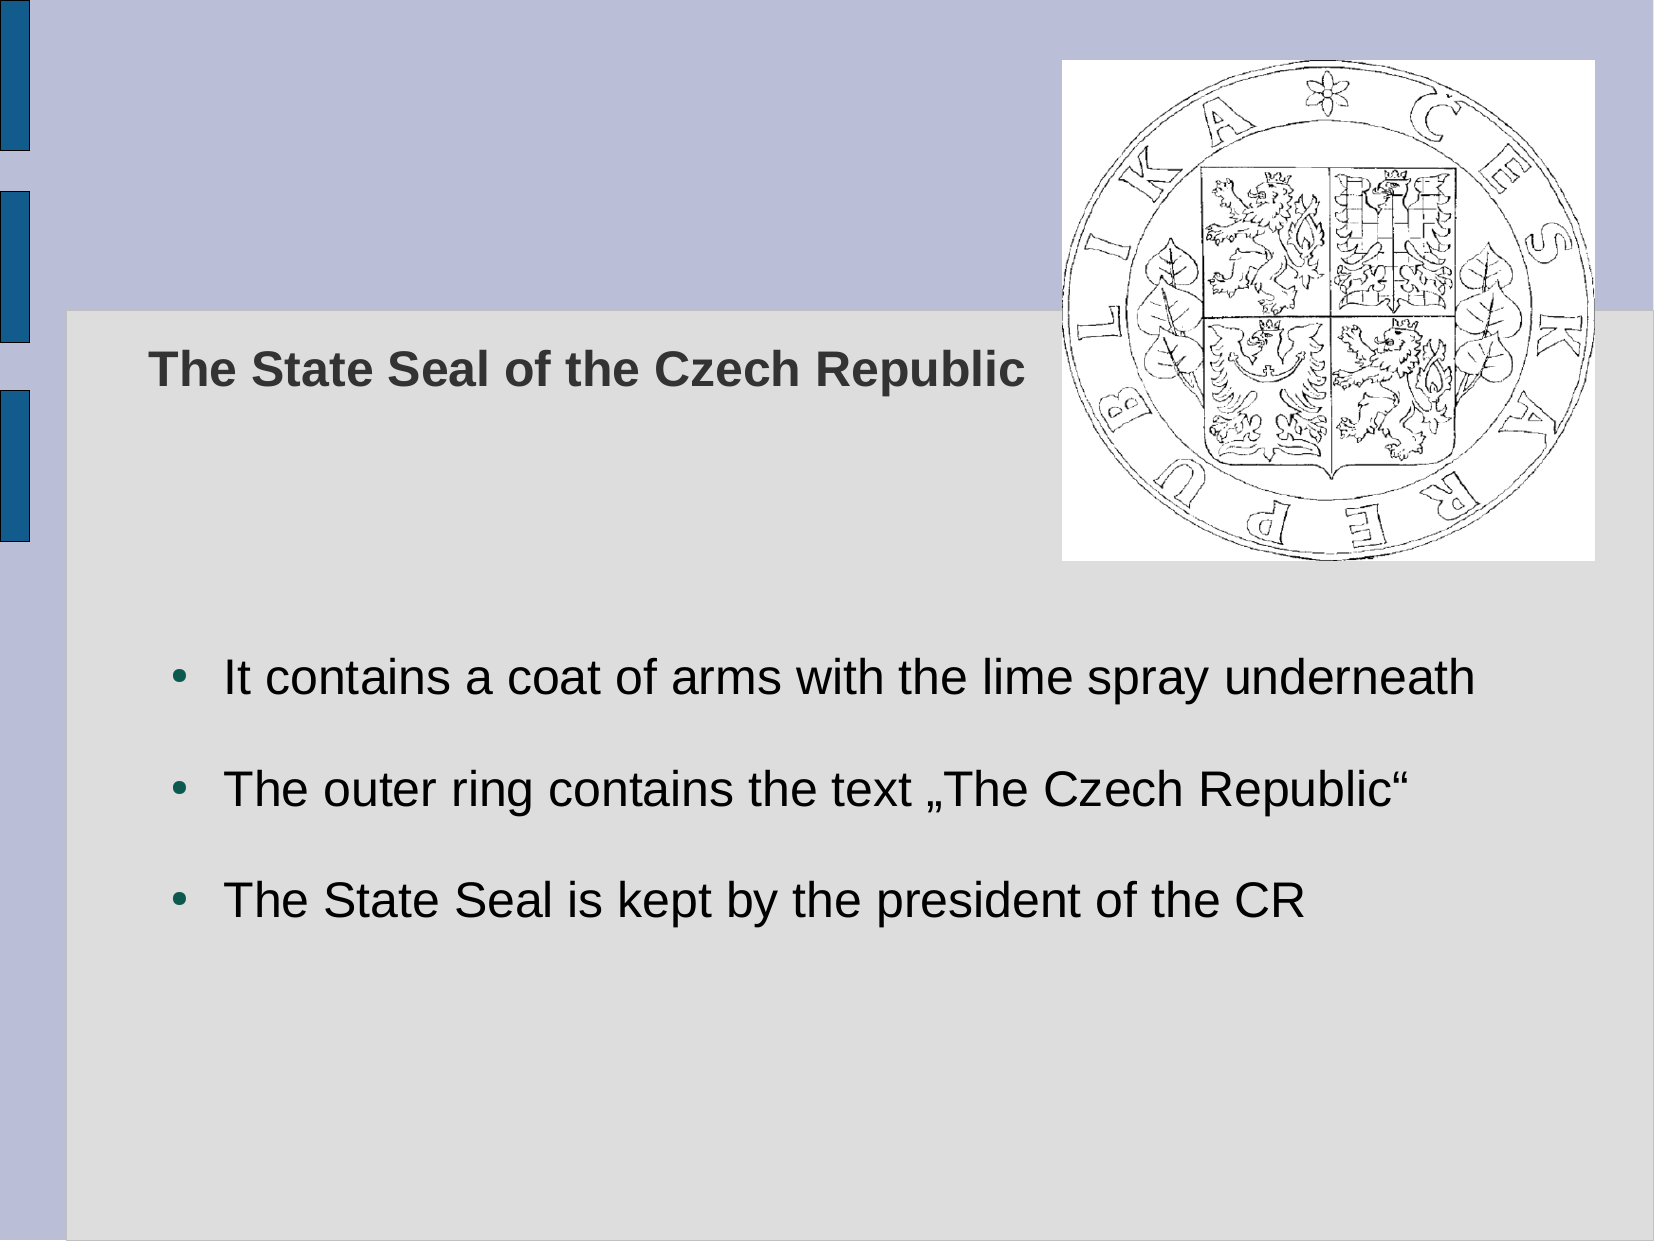

# The State Seal of the Czech Republic
It contains a coat of arms with the lime spray underneath
The outer ring contains the text „The Czech Republic“
The State Seal is kept by the president of the CR